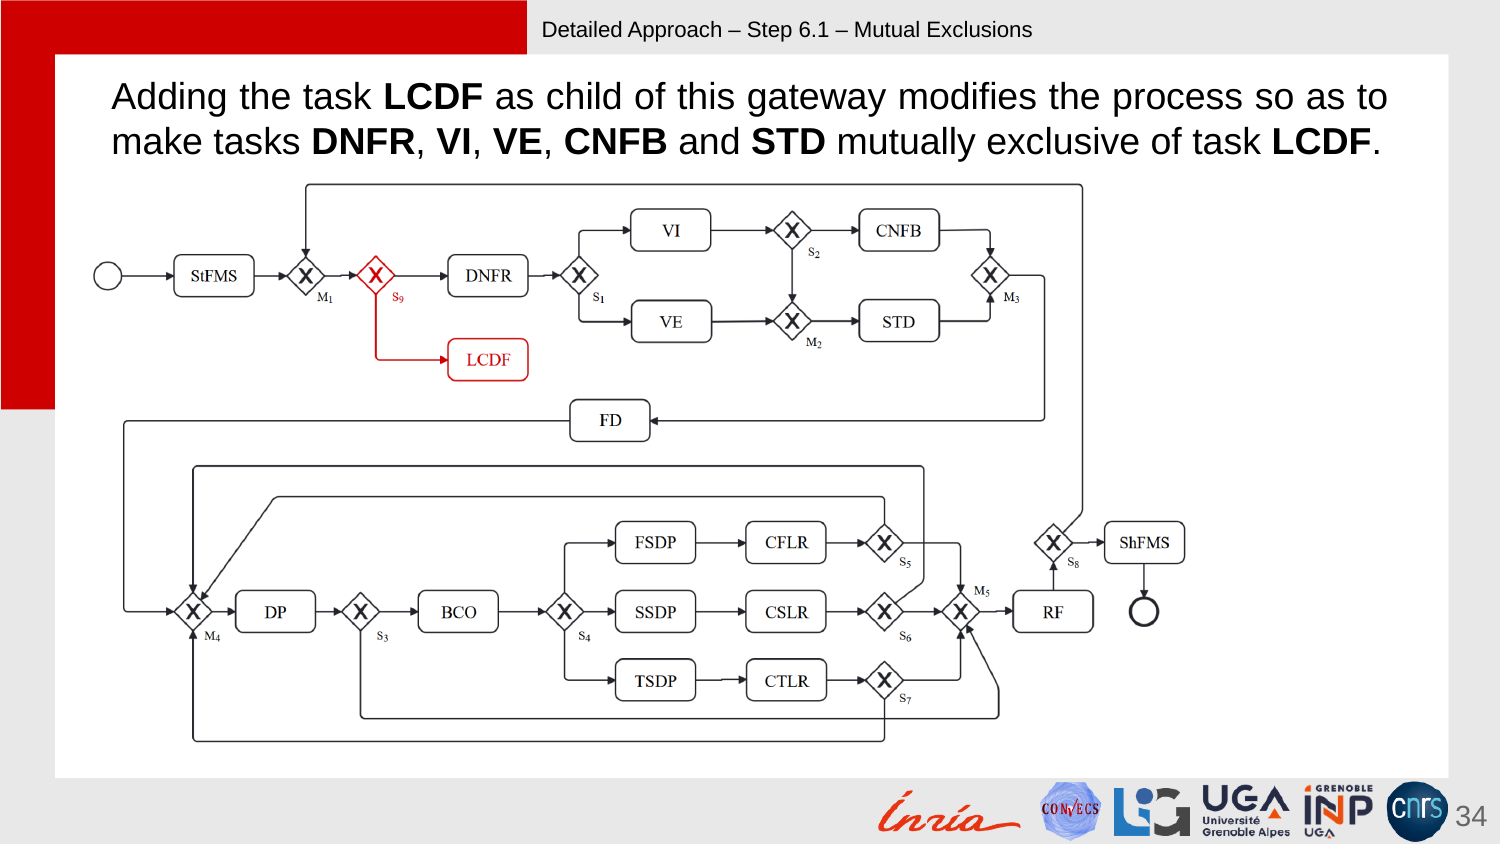

# Detailed Approach – Step 6.1 – Mutual Exclusions
Adding the task LCDF as child of this gateway modifies the process so as to make tasks DNFR, VI, VE, CNFB and STD mutually exclusive of task LCDF.
34